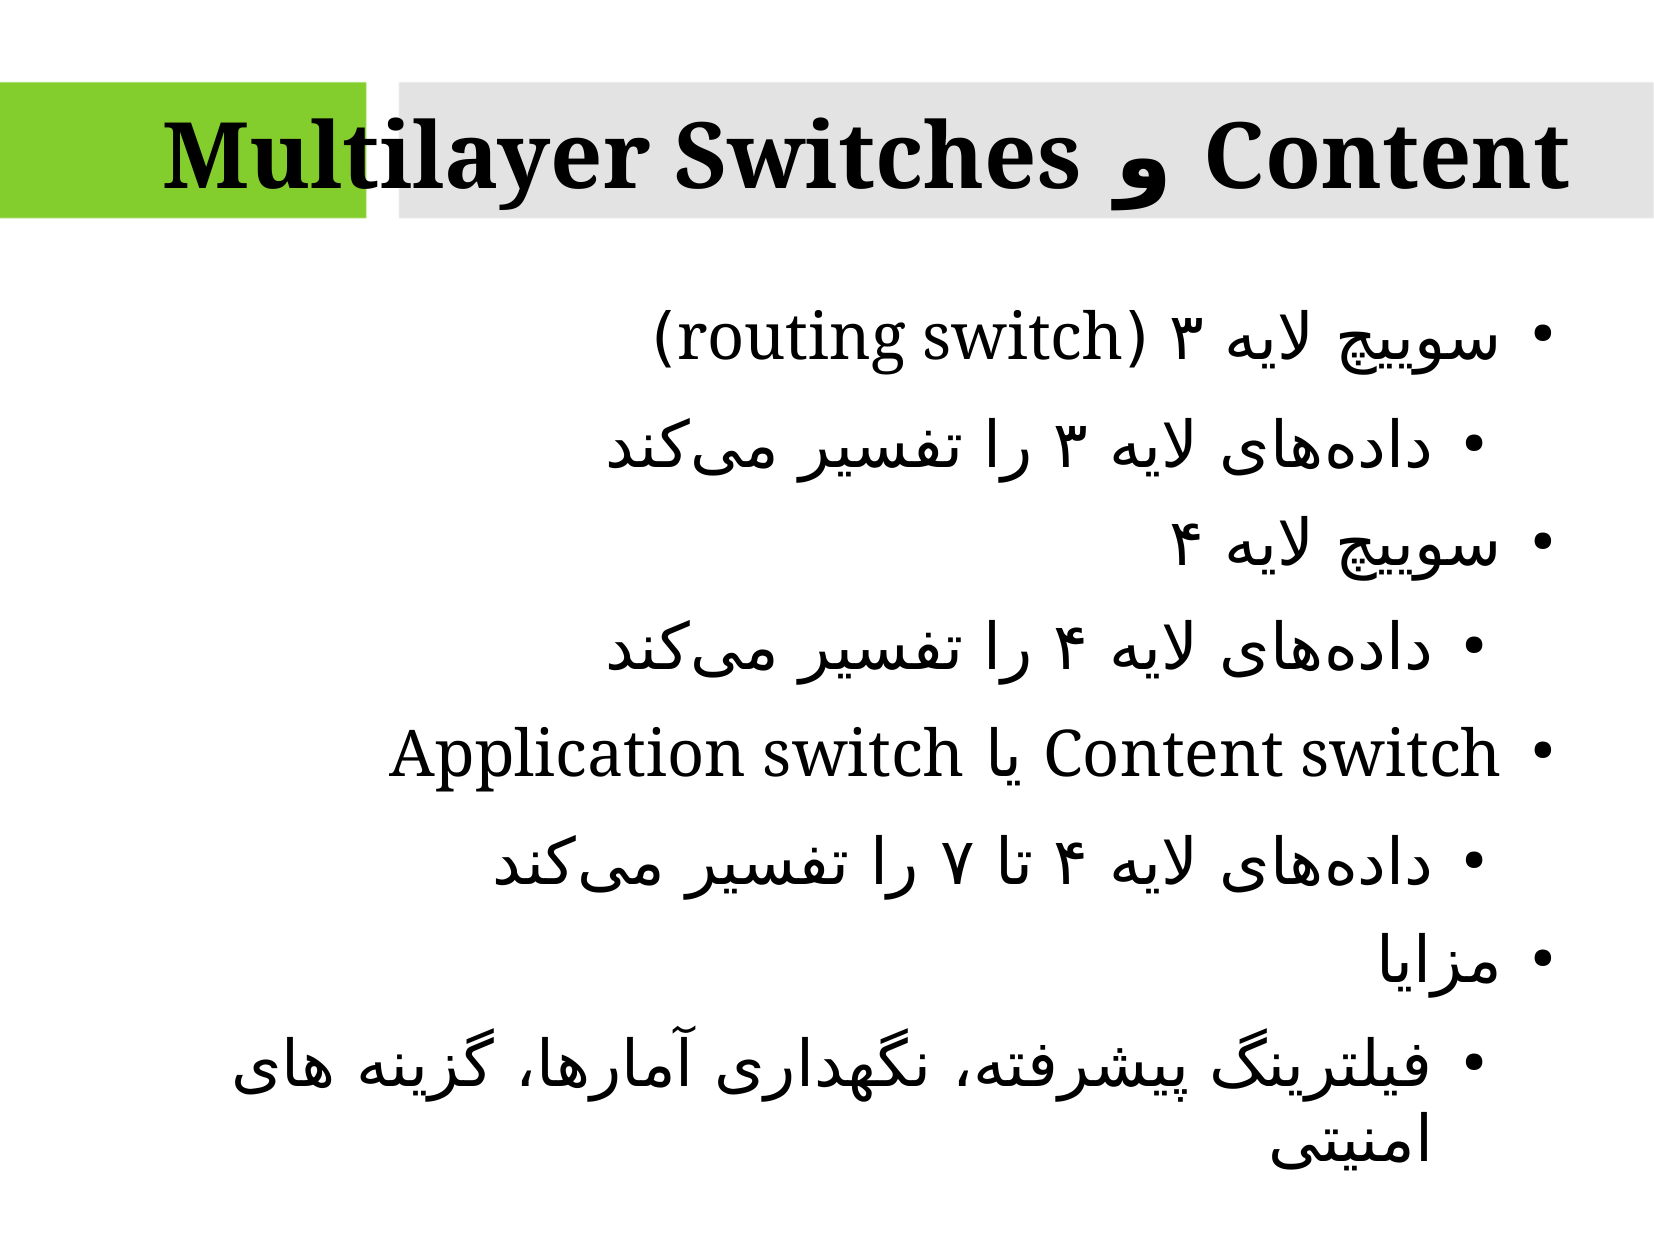

# Content و Multilayer Switches
سوییچ لایه ۳ (routing switch)
داده‌های لایه ۳ را تفسیر می‌کند
سوییچ لایه ۴
داده‌های لایه ۴ را تفسیر می‌کند
Content switch یا Application switch
داده‌های لایه ۴ تا ۷ را تفسیر می‌کند
مزایا
فیلترینگ پیشرفته، نگهداری آمارها، گزینه های امنیتی